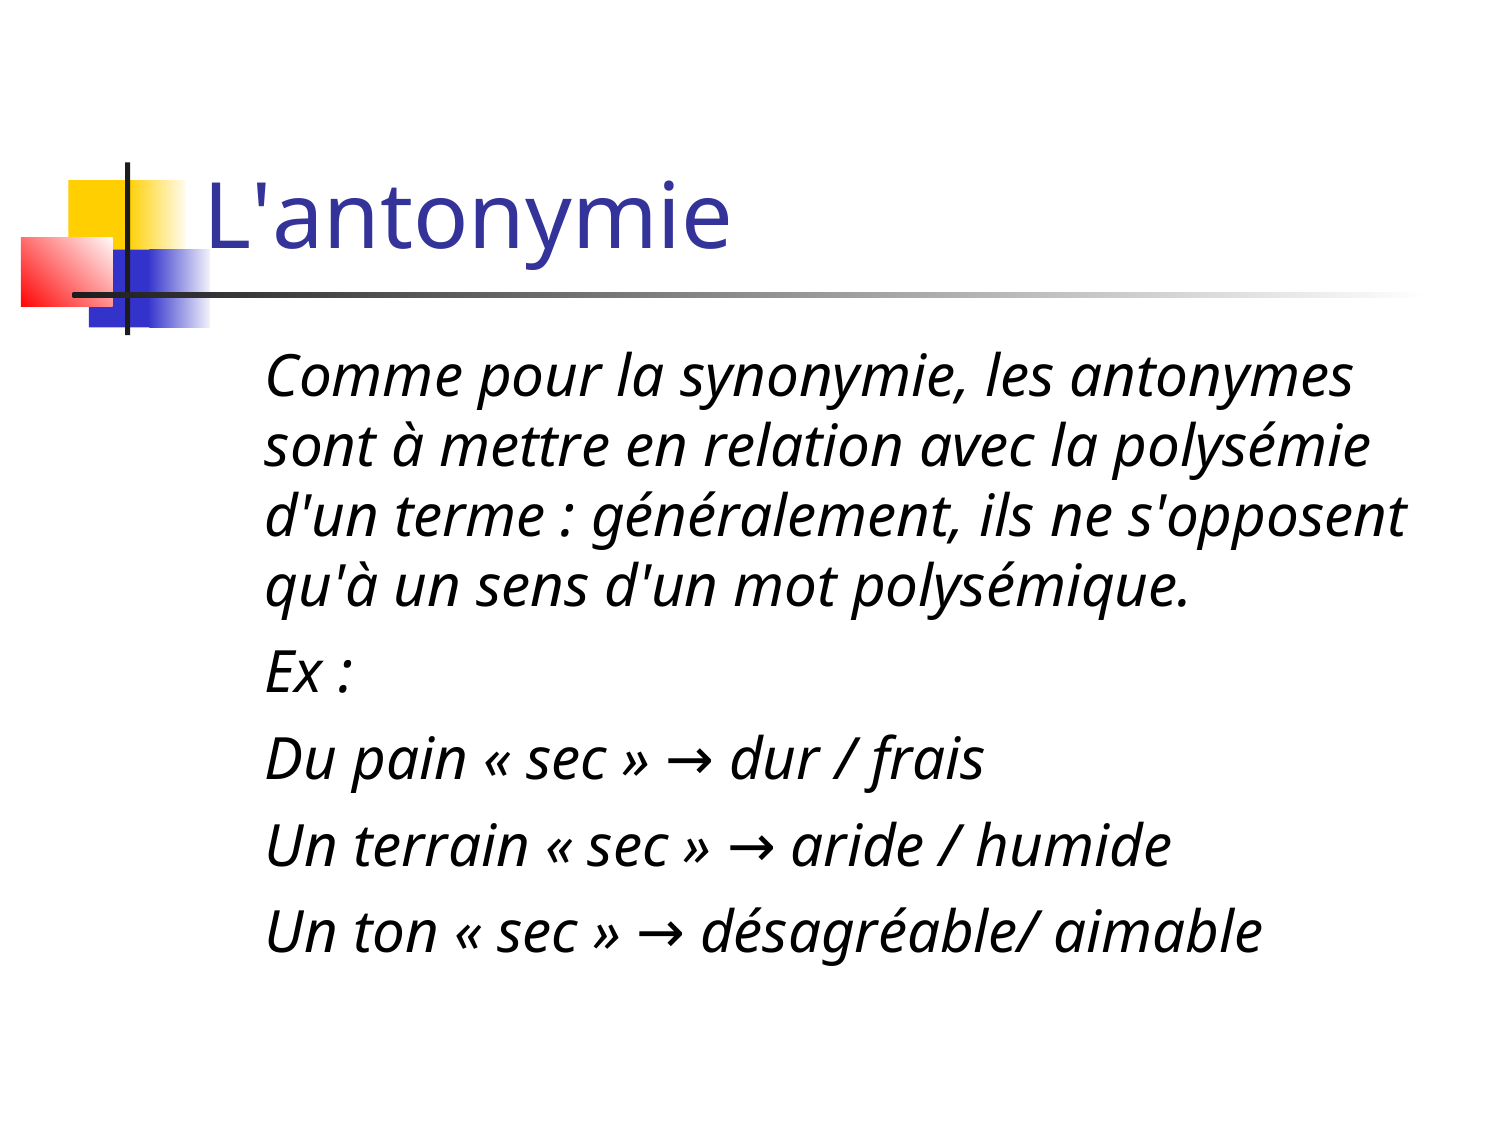

# L'antonymie
Comme pour la synonymie, les antonymes sont à mettre en relation avec la polysémie d'un terme : généralement, ils ne s'opposent qu'à un sens d'un mot polysémique.
Ex :
Du pain « sec » → dur / frais
Un terrain « sec » → aride / humide
Un ton « sec » → désagréable/ aimable